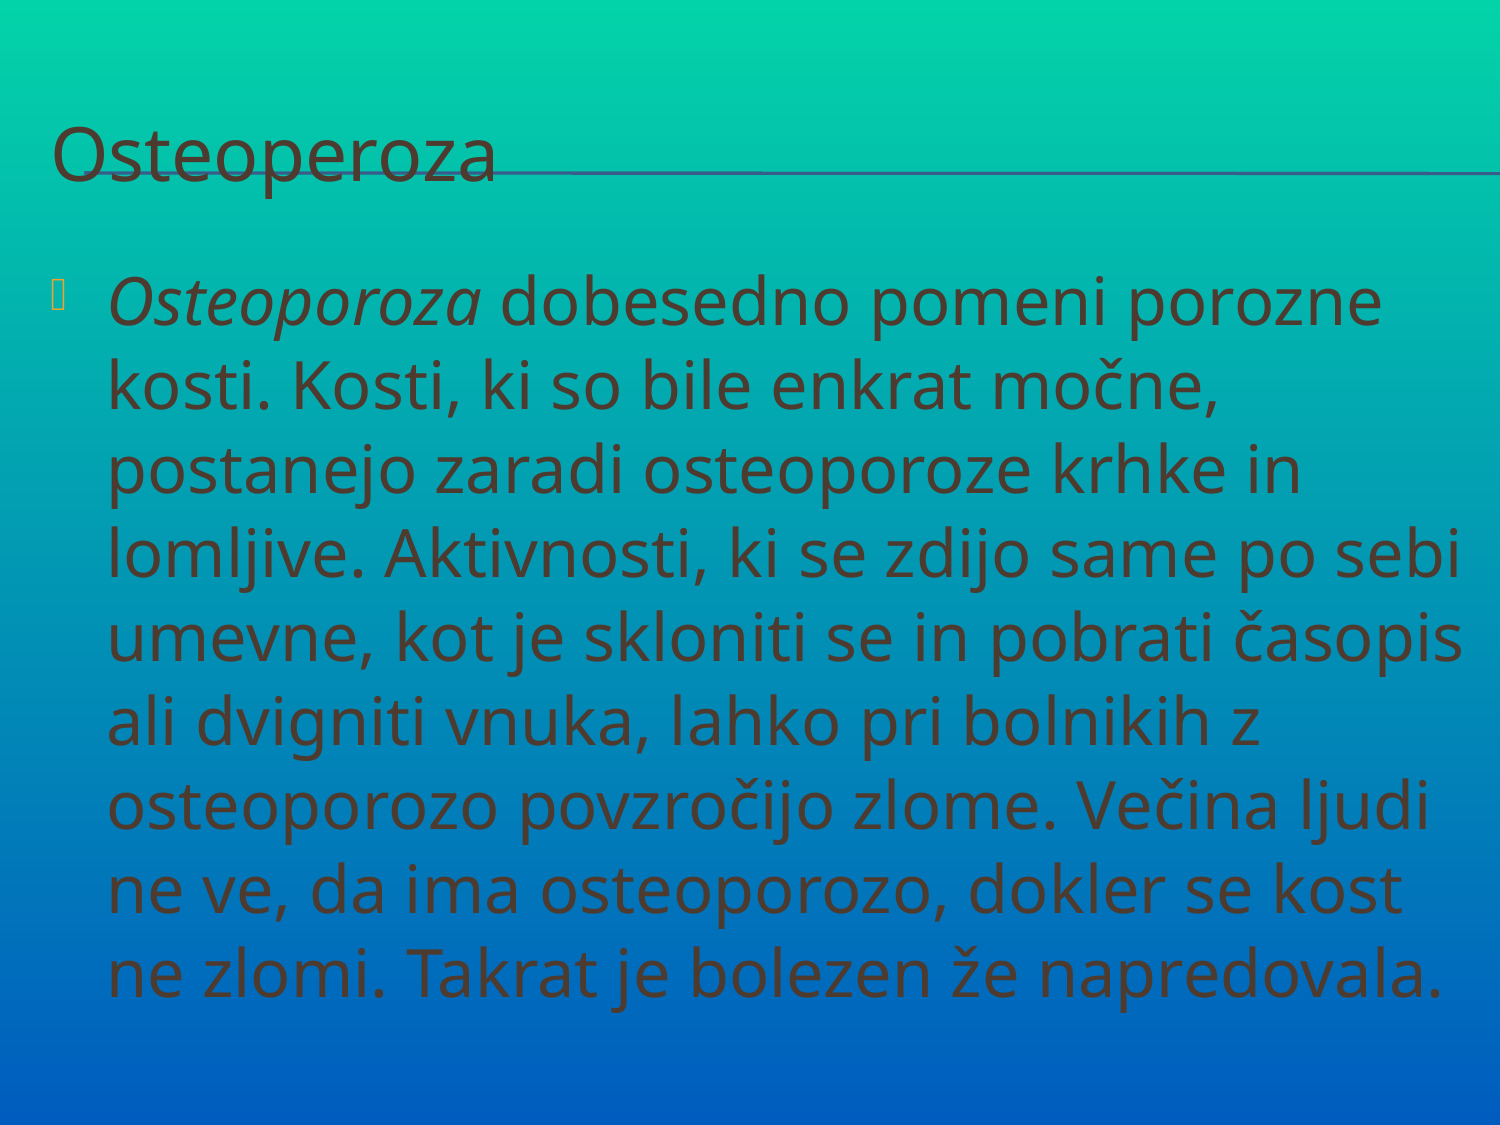

# Osteoperoza
Osteoporoza dobesedno pomeni porozne kosti. Kosti, ki so bile enkrat močne, postanejo zaradi osteoporoze krhke in lomljive. Aktivnosti, ki se zdijo same po sebi umevne, kot je skloniti se in pobrati časopis ali dvigniti vnuka, lahko pri bolnikih z osteoporozo povzročijo zlome. Večina ljudi ne ve, da ima osteoporozo, dokler se kost ne zlomi. Takrat je bolezen že napredovala.